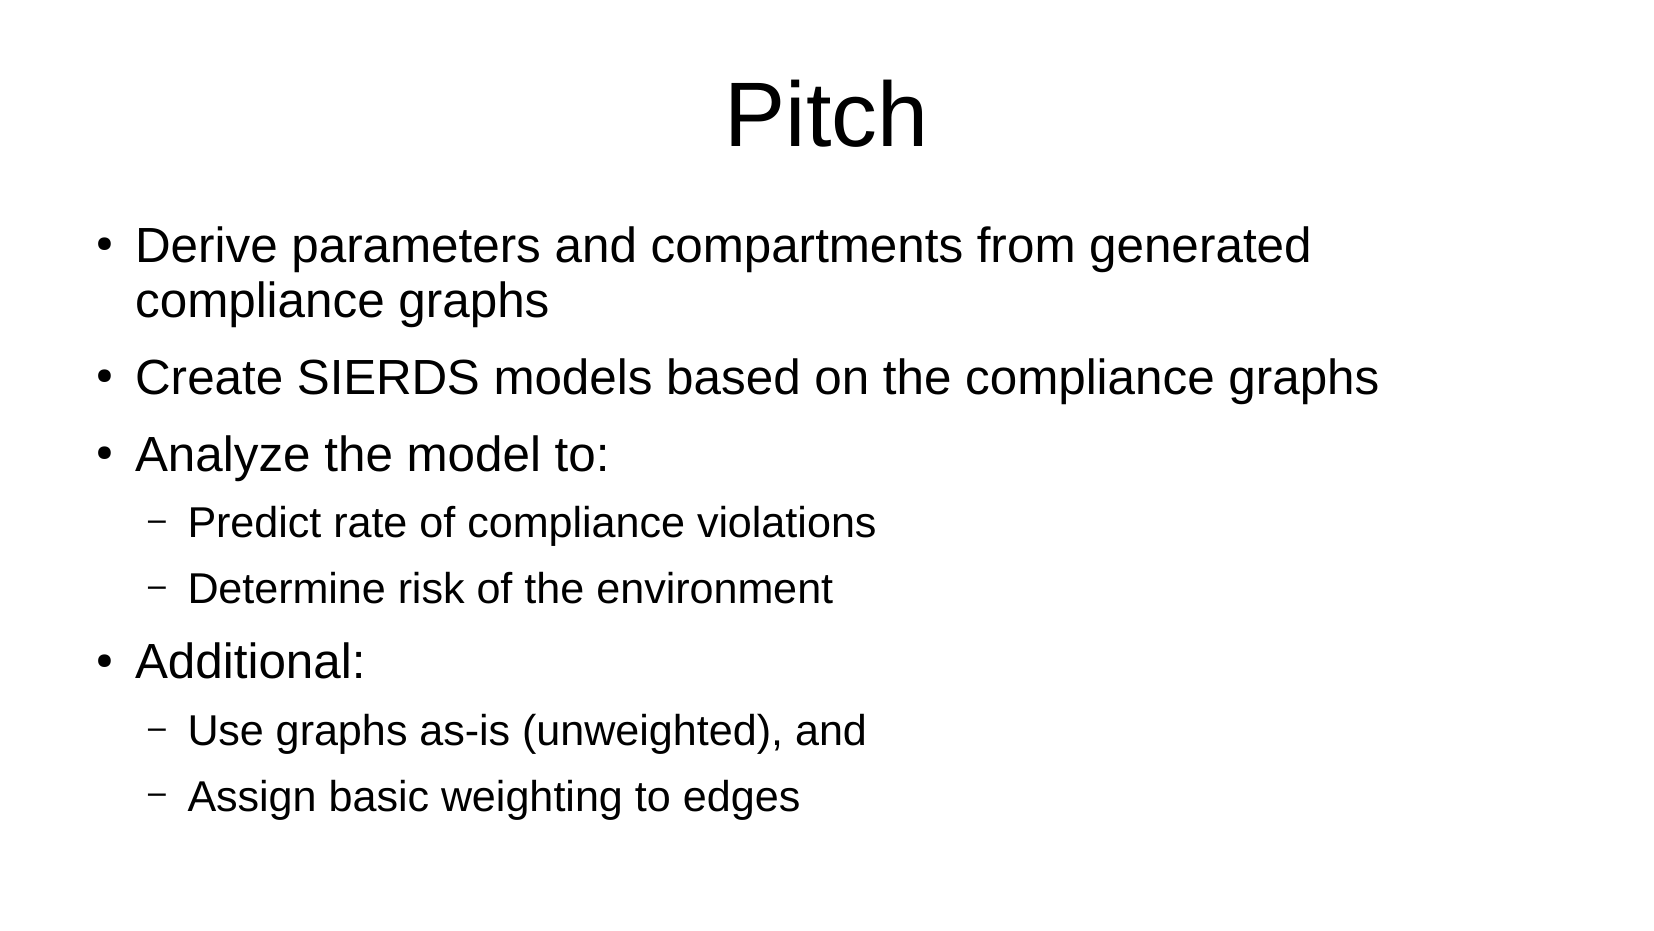

# Pitch
Derive parameters and compartments from generated compliance graphs
Create SIERDS models based on the compliance graphs
Analyze the model to:
Predict rate of compliance violations
Determine risk of the environment
Additional:
Use graphs as-is (unweighted), and
Assign basic weighting to edges